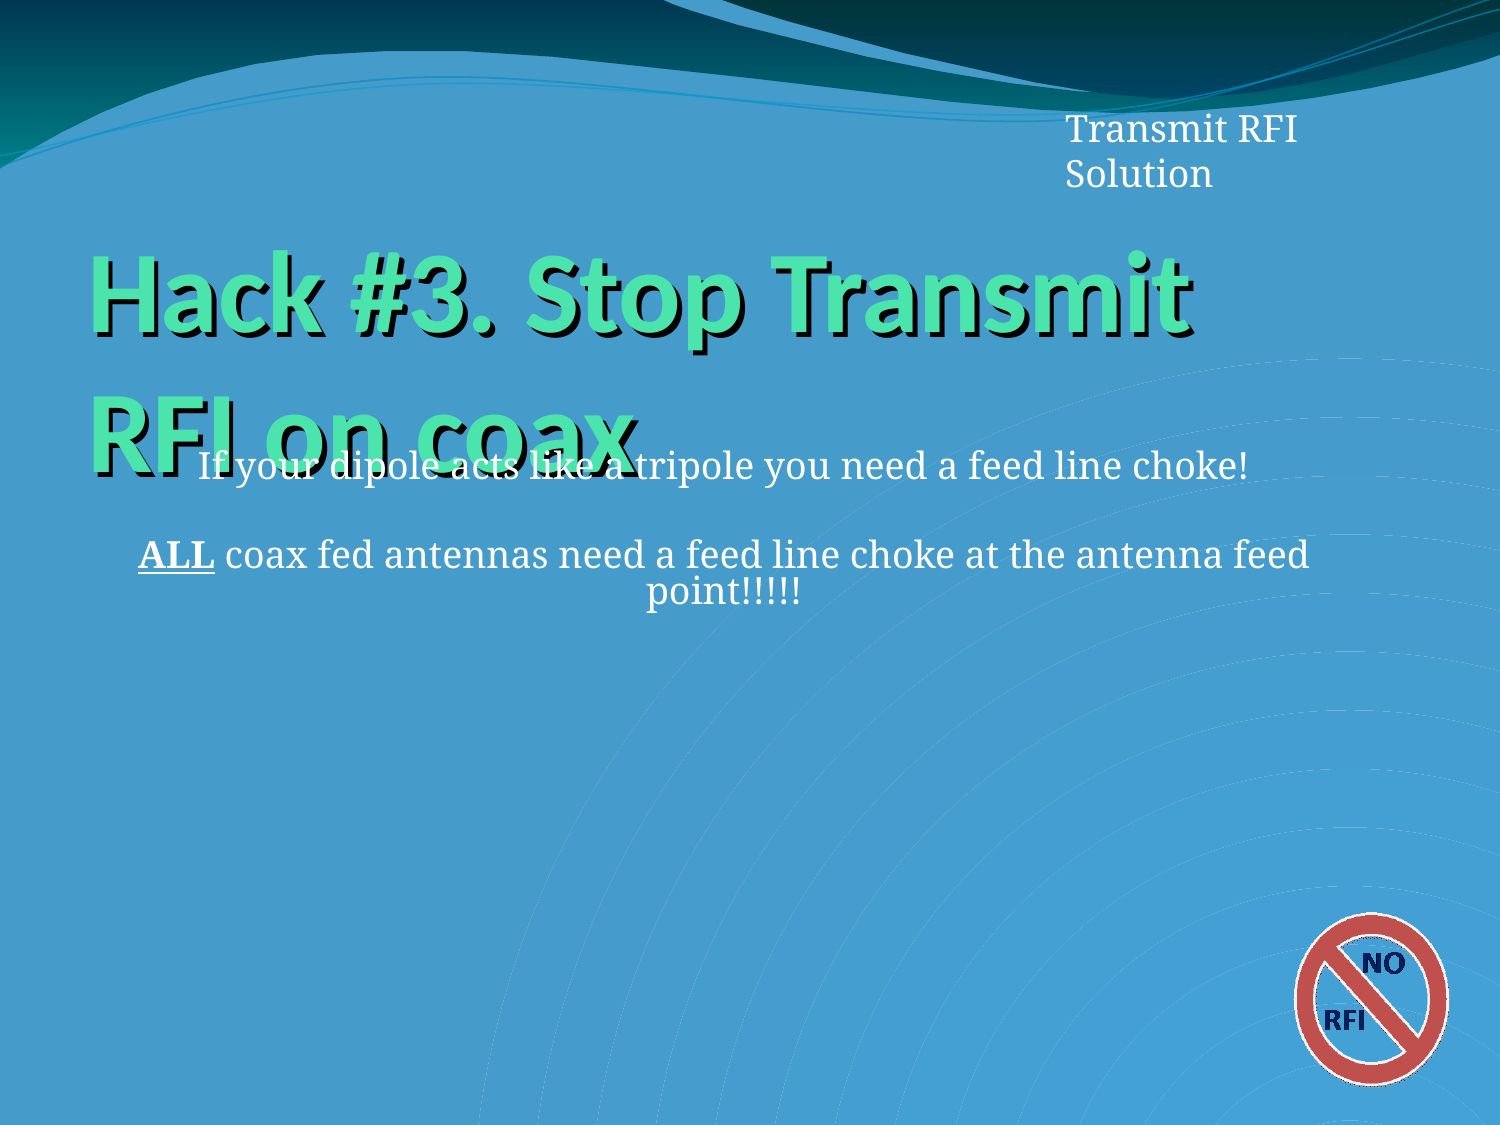

Transmit RFI Solution
# Hack #3. Stop Transmit RFI on coax
If your dipole acts like a tripole you need a feed line choke!
ALL coax fed antennas need a feed line choke at the antenna feed point!!!!!